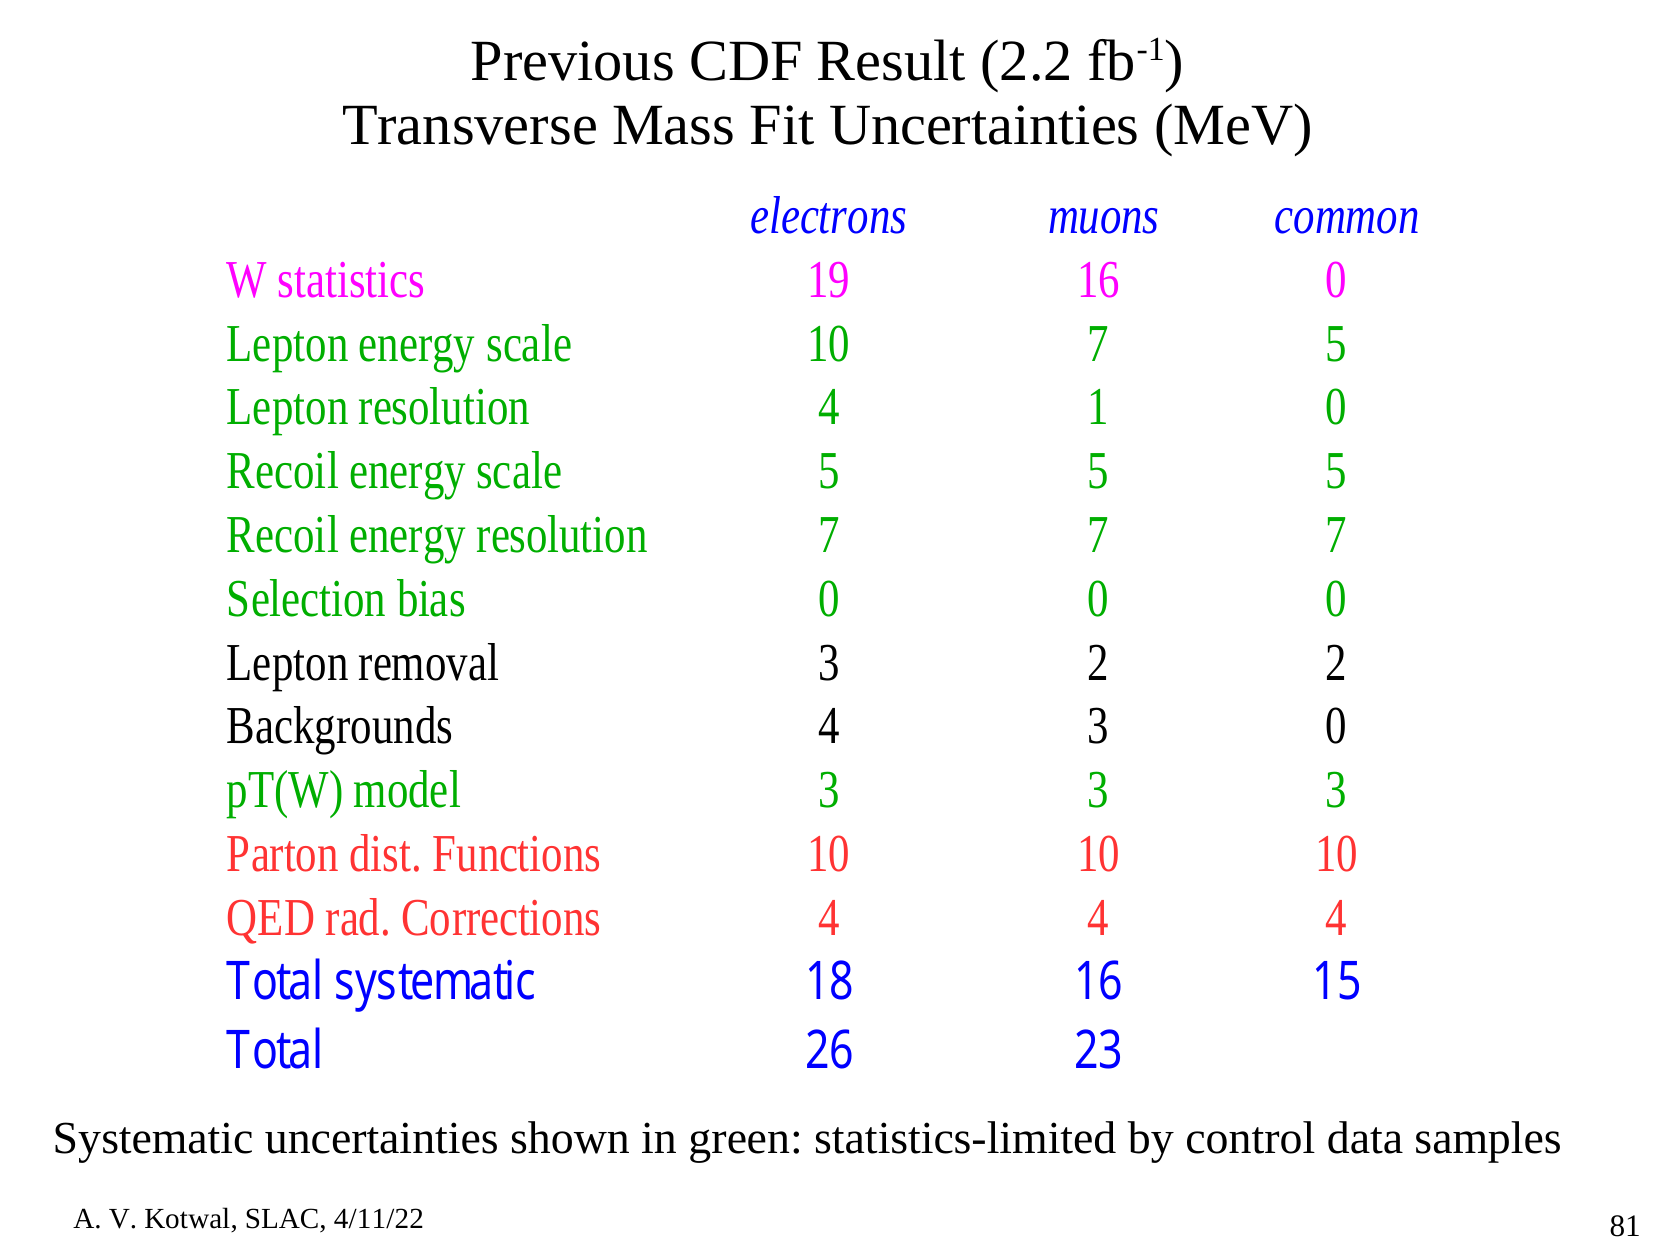

# Previous CDF Result (2.2 fb-1) Transverse Mass Fit Uncertainties (MeV)
Systematic uncertainties shown in green: statistics-limited by control data samples
A. V. Kotwal, SLAC, 4/11/22